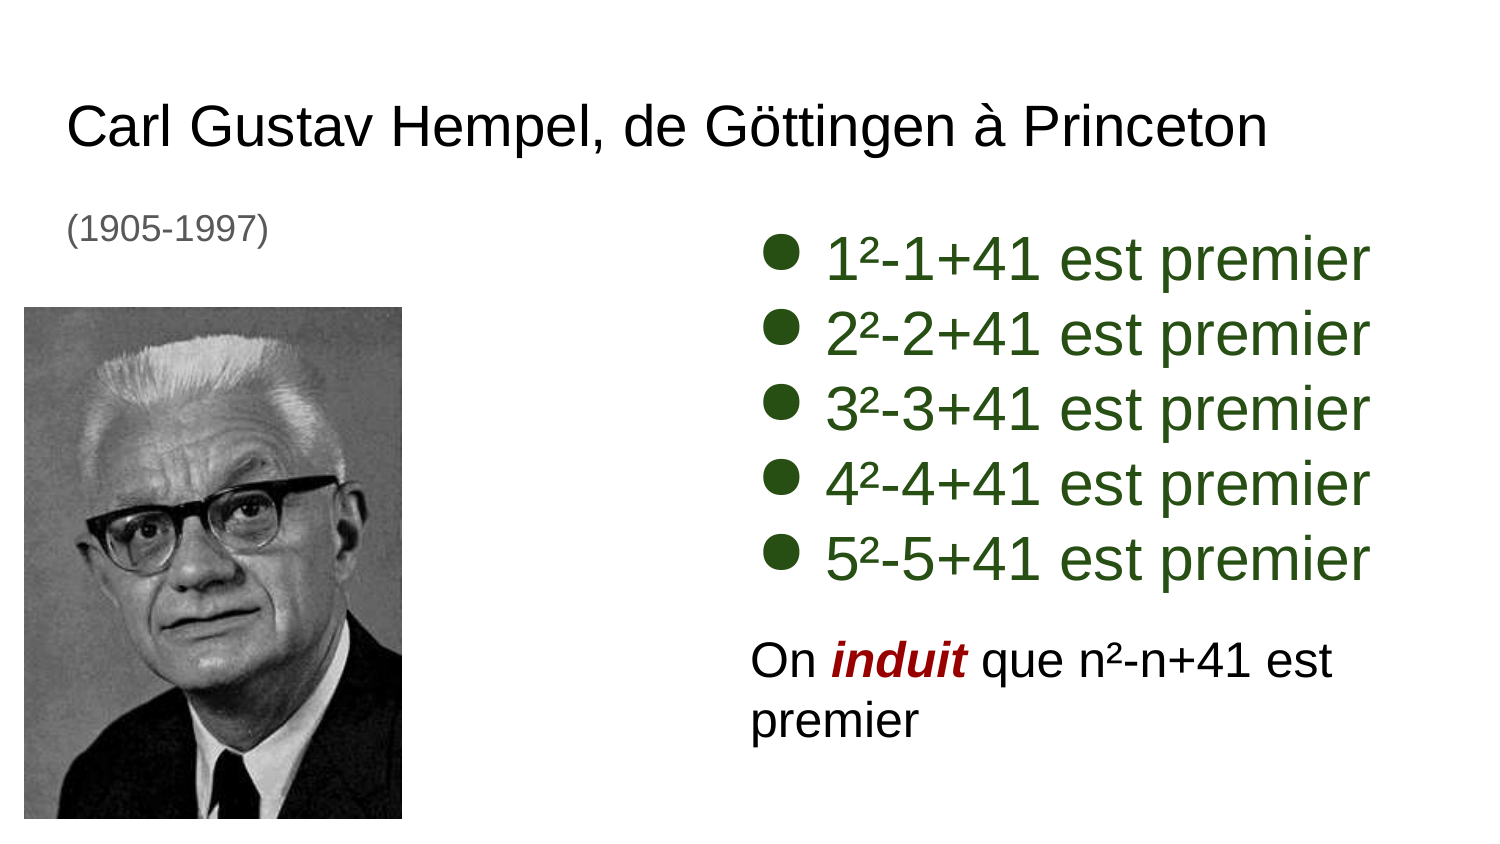

# Carl Gustav Hempel, de Göttingen à Princeton
(1905-1997)
1²-1+41 est premier
2²-2+41 est premier
3²-3+41 est premier
4²-4+41 est premier
5²-5+41 est premier
On induit que n²-n+41 est premier